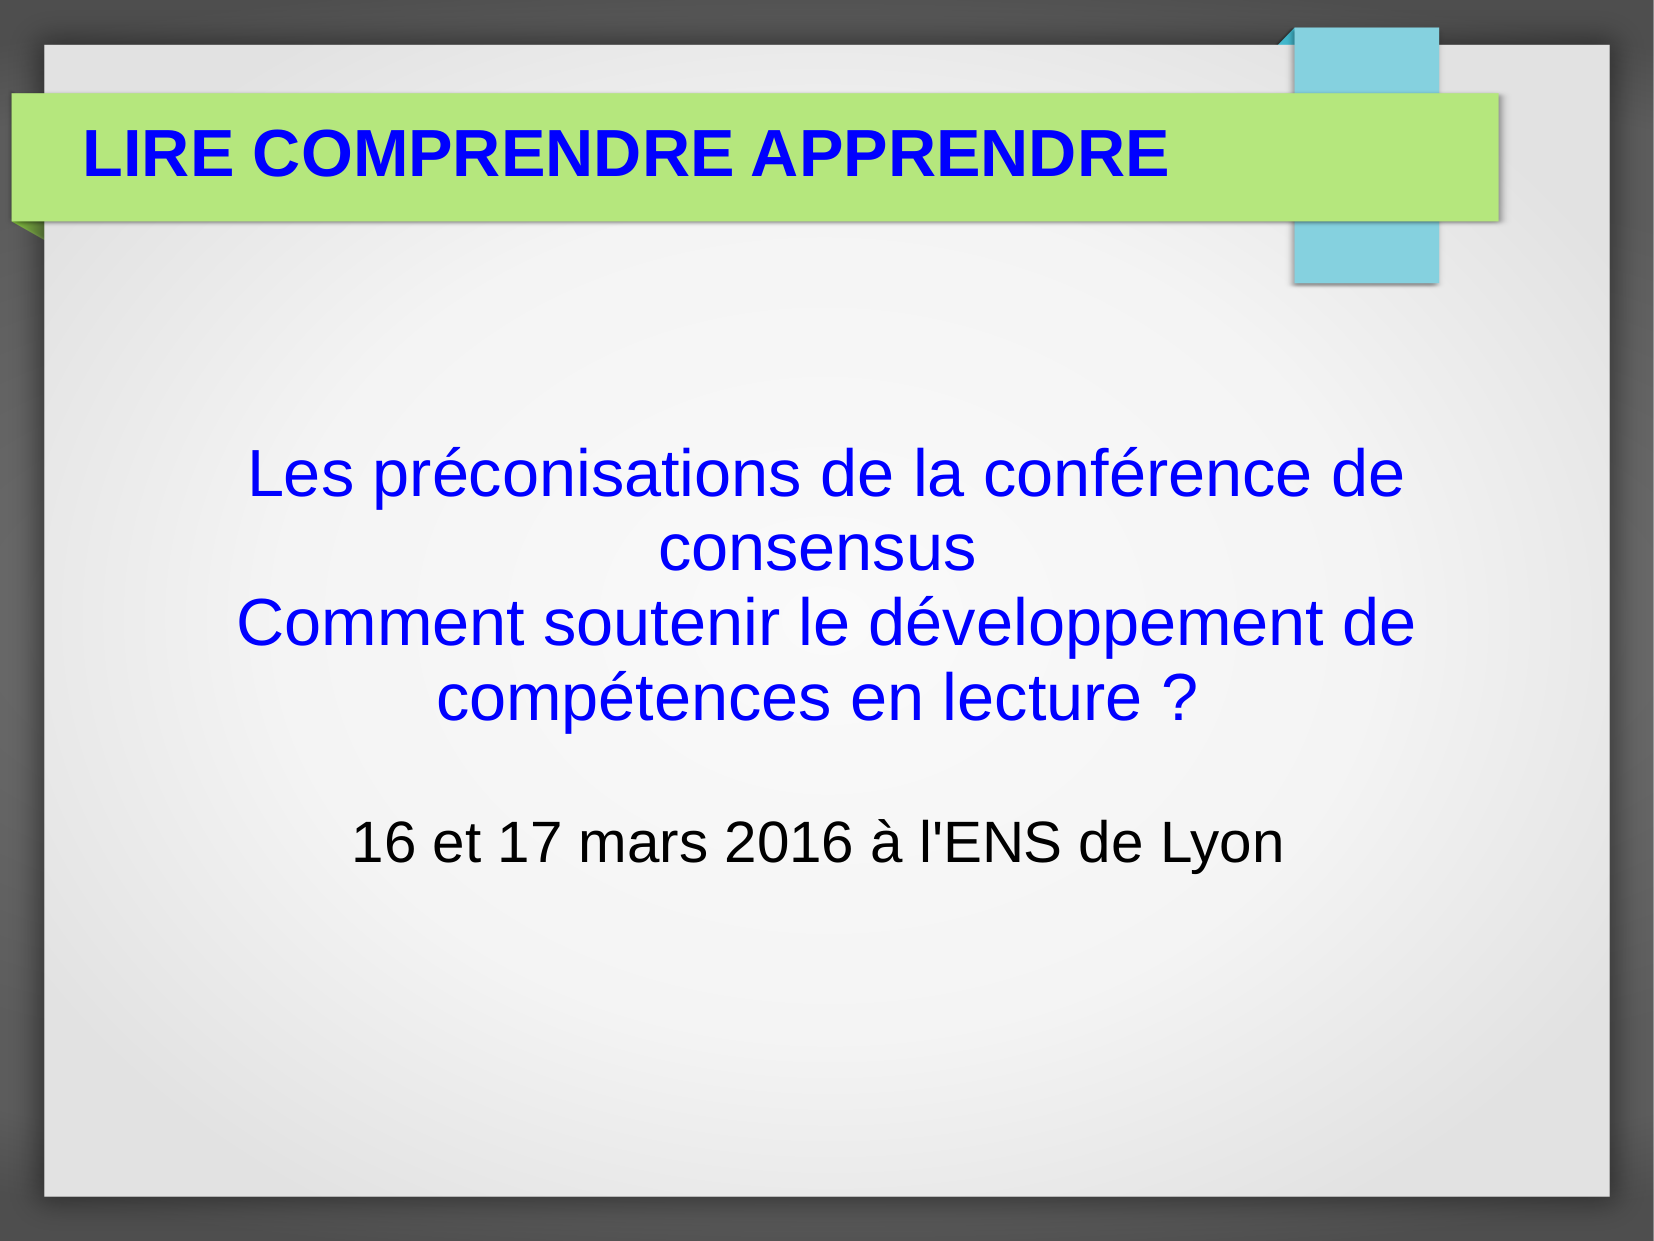

# LIRE COMPRENDRE APPRENDRE
Les préconisations de la conférence de consensus
Comment soutenir le développement de compétences en lecture ?
16 et 17 mars 2016 à l'ENS de Lyon